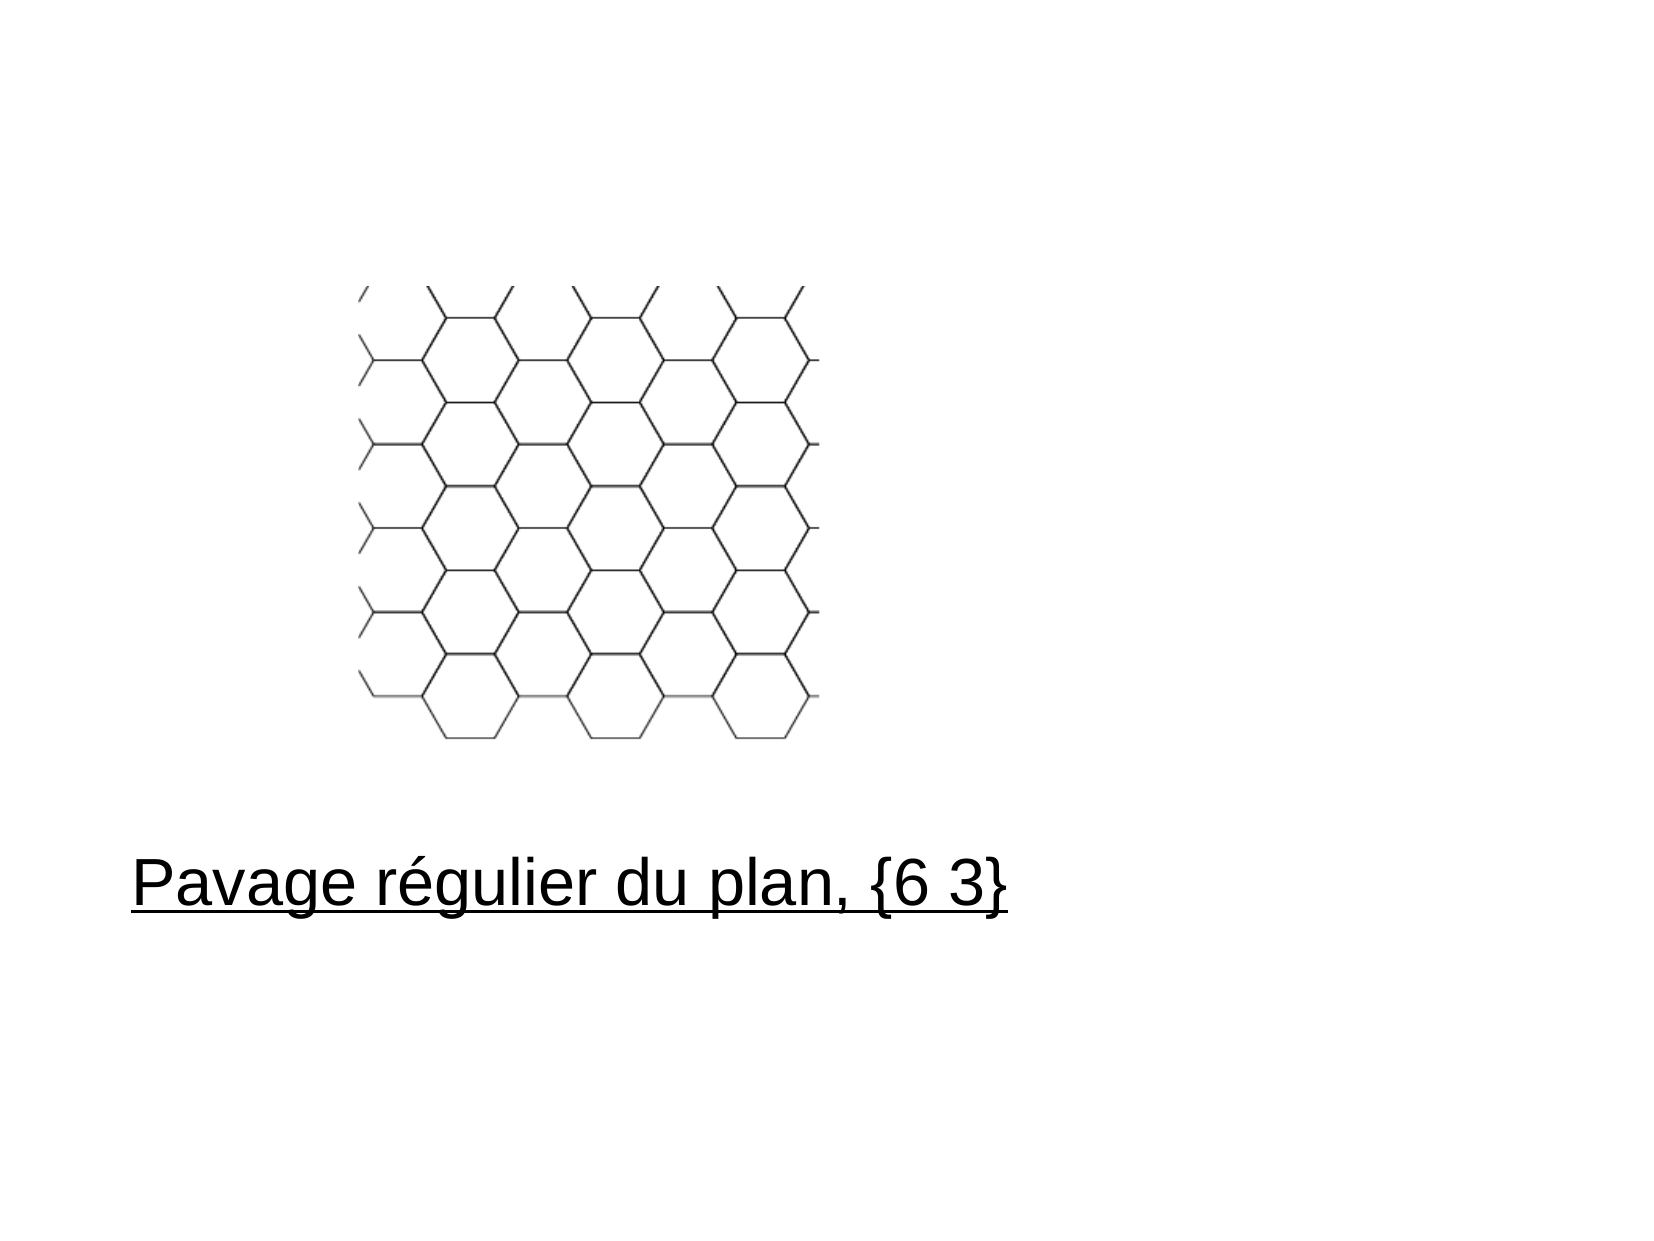

# Pavage régulier du plan, {6 3}